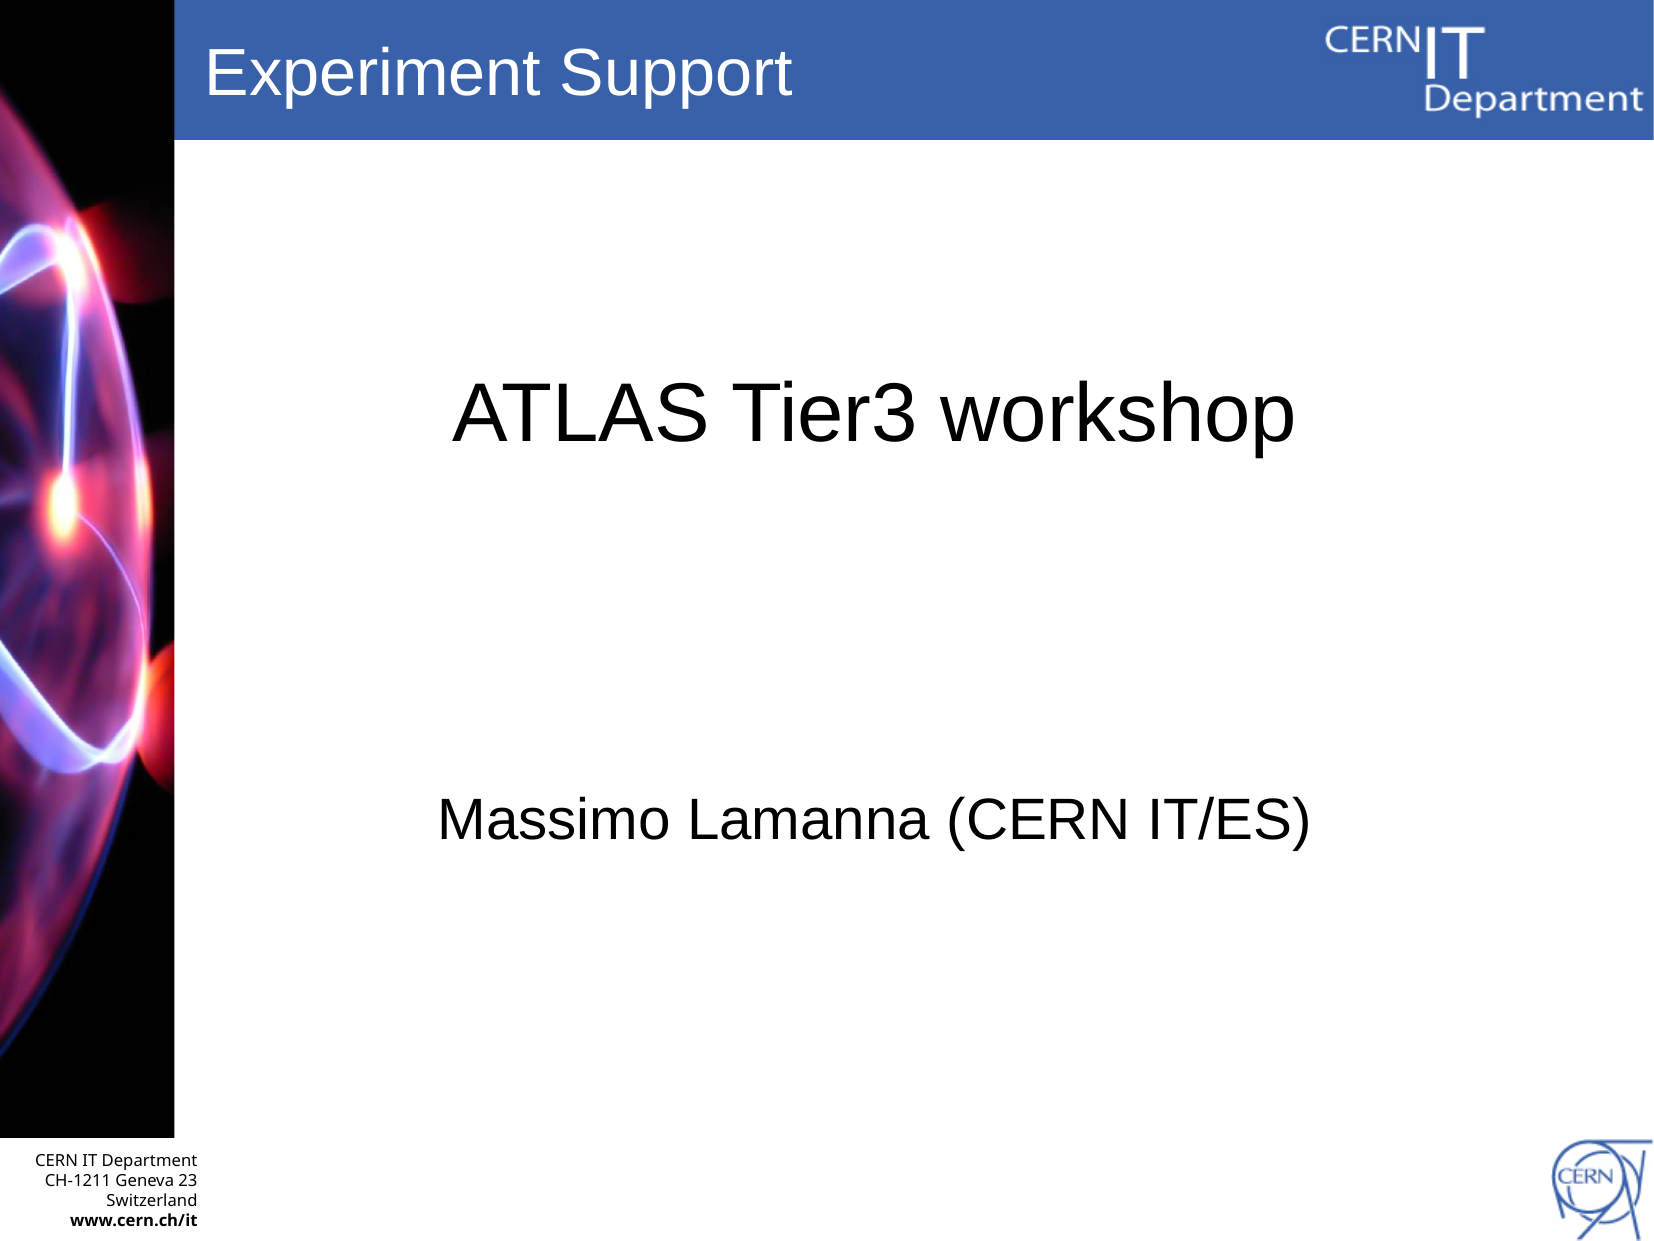

# ATLAS Tier3 workshop
Massimo Lamanna (CERN IT/ES)